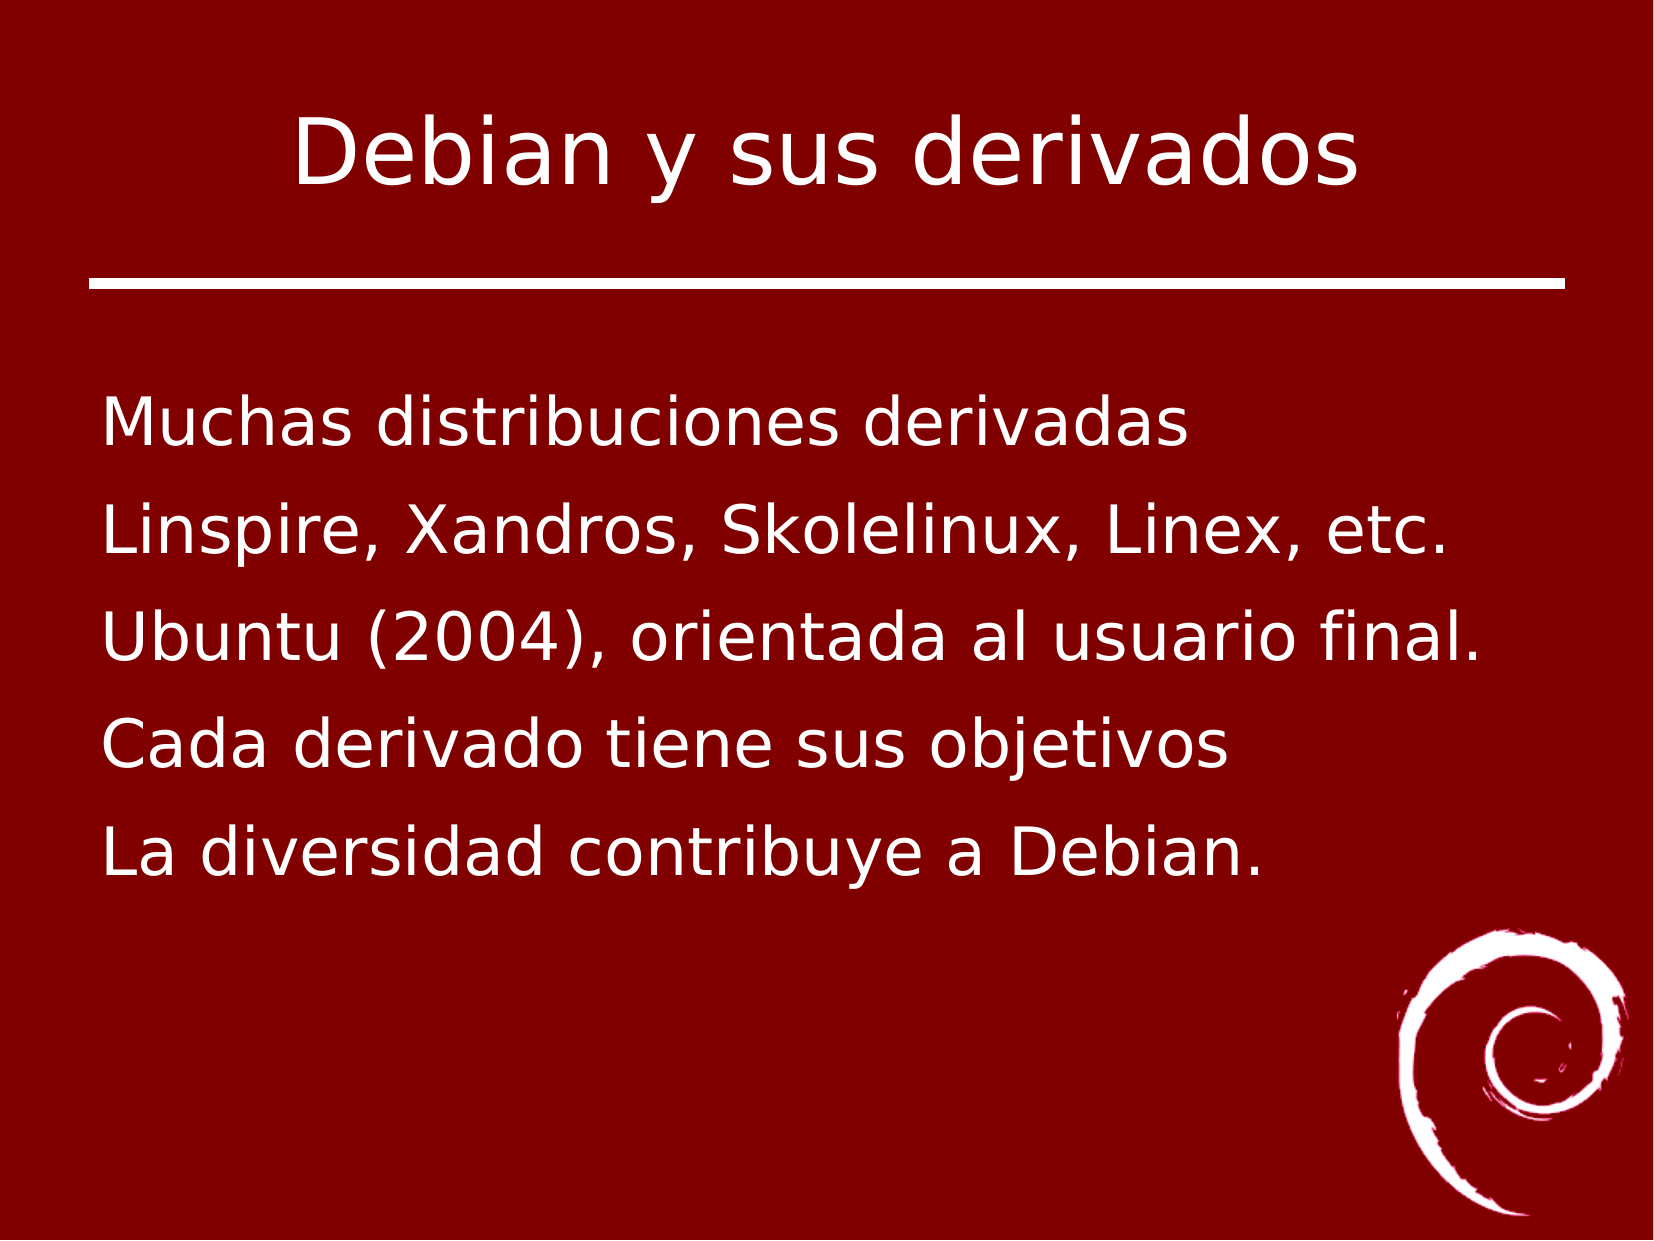

# Debian y sus derivados
Muchas distribuciones derivadas
Linspire, Xandros, Skolelinux, Linex, etc.
Ubuntu (2004), orientada al usuario final.
Cada derivado tiene sus objetivos
La diversidad contribuye a Debian.